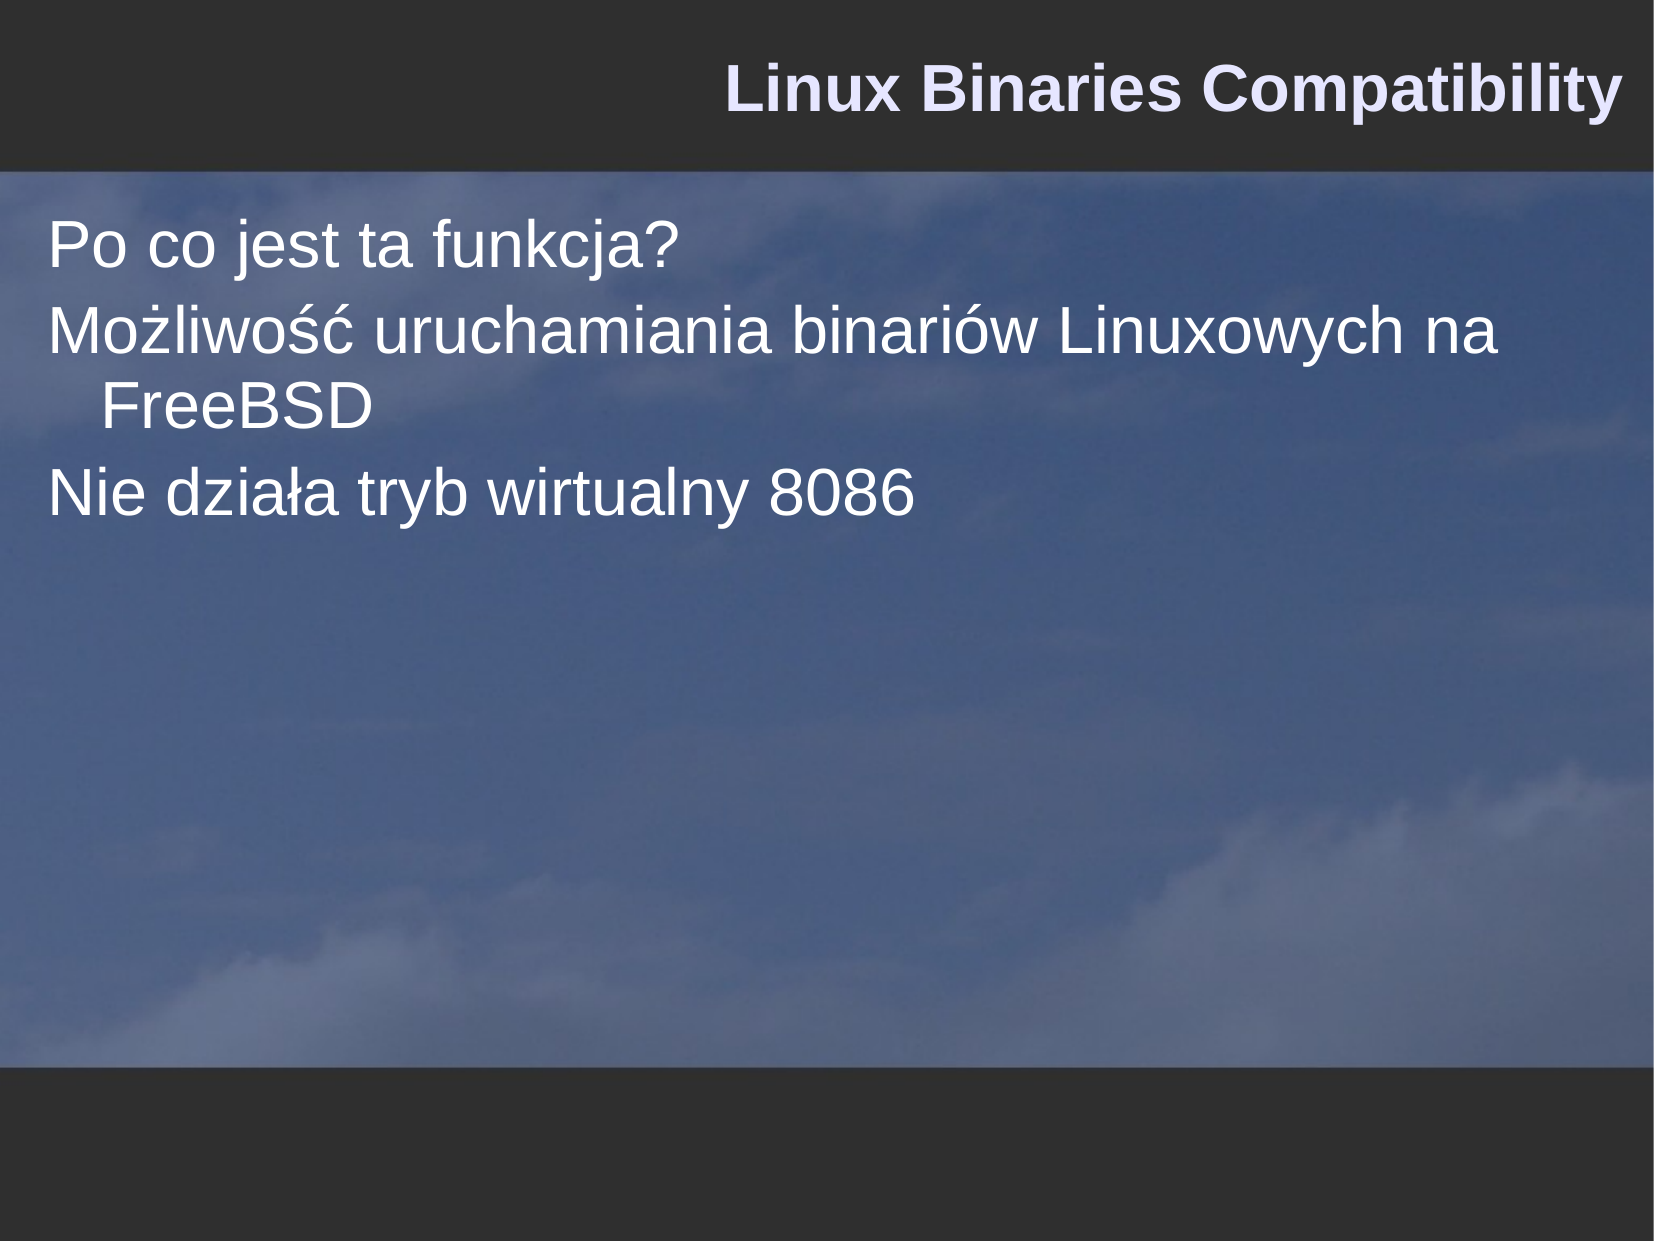

# Linux Binaries Compatibility
Po co jest ta funkcja?
Możliwość uruchamiania binariów Linuxowych na FreeBSD
Nie działa tryb wirtualny 8086